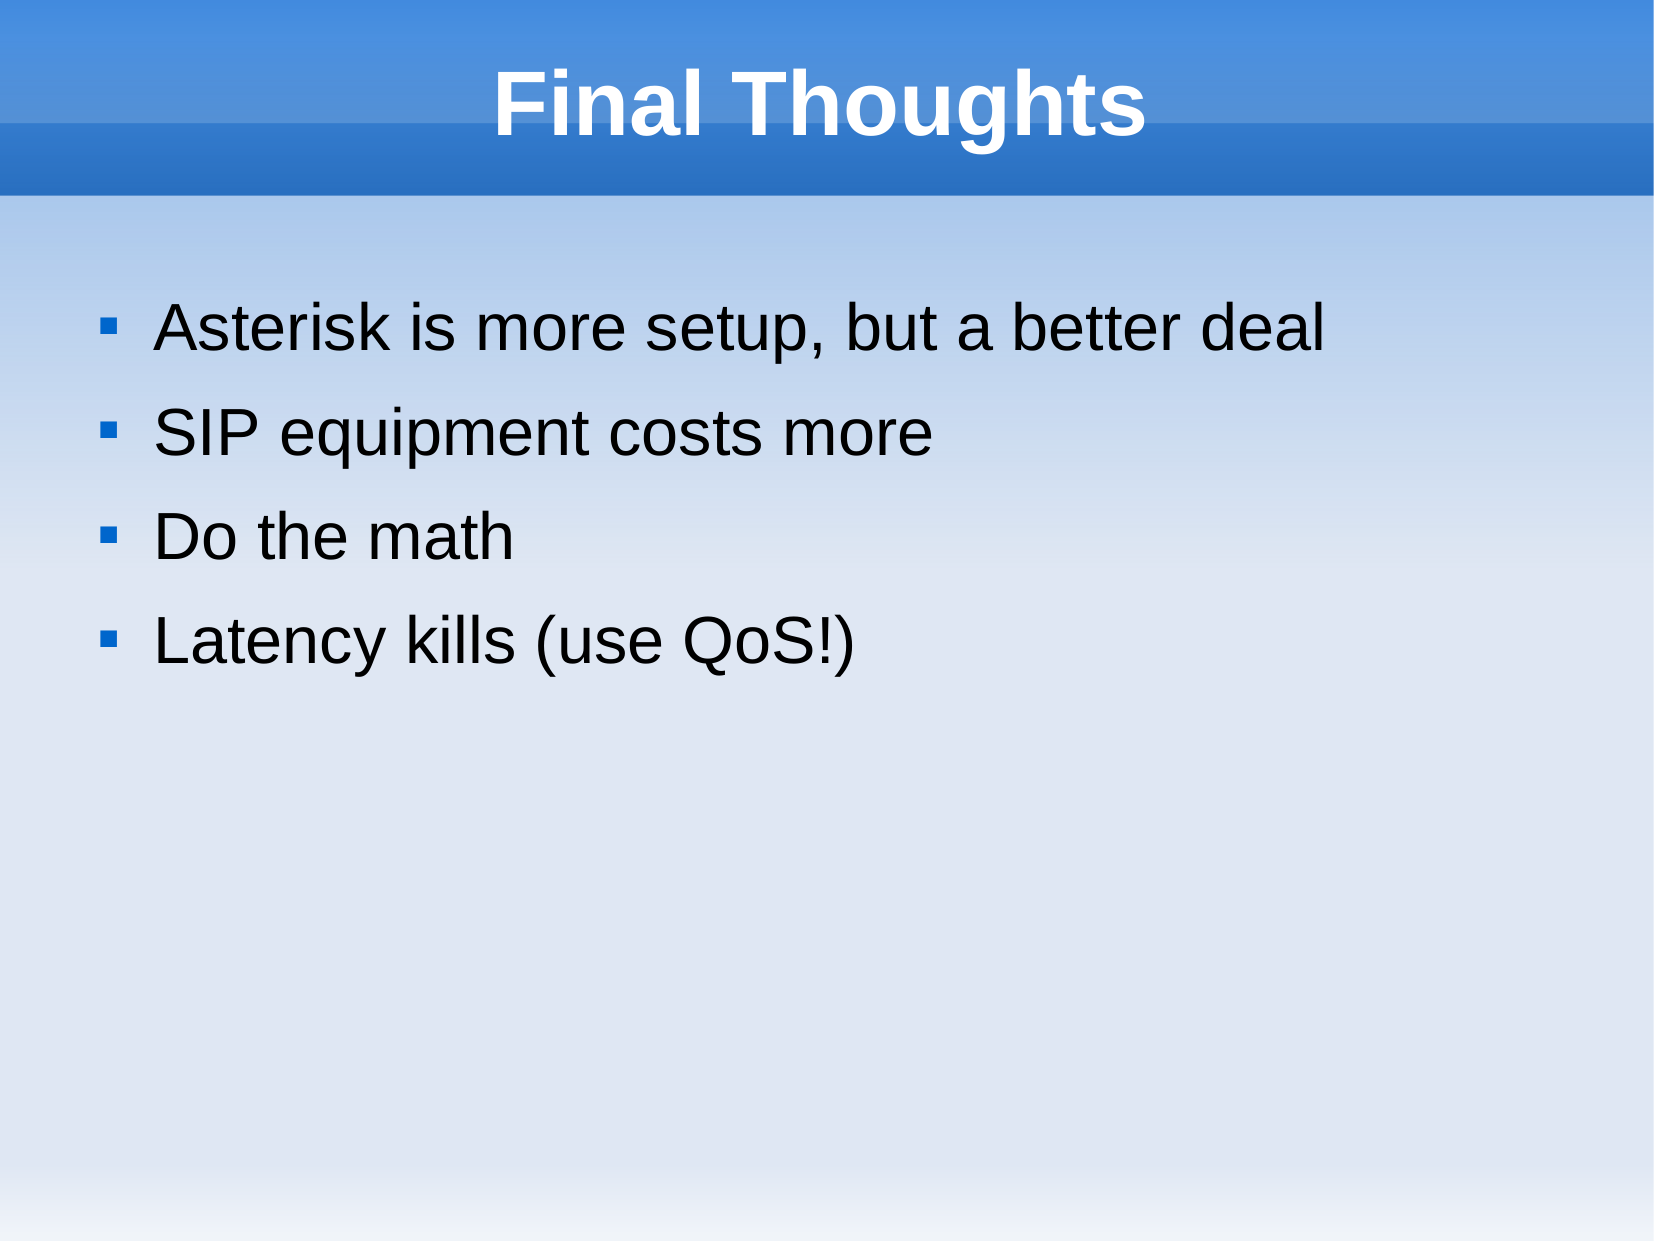

# Final Thoughts
Asterisk is more setup, but a better deal
SIP equipment costs more
Do the math
Latency kills (use QoS!)